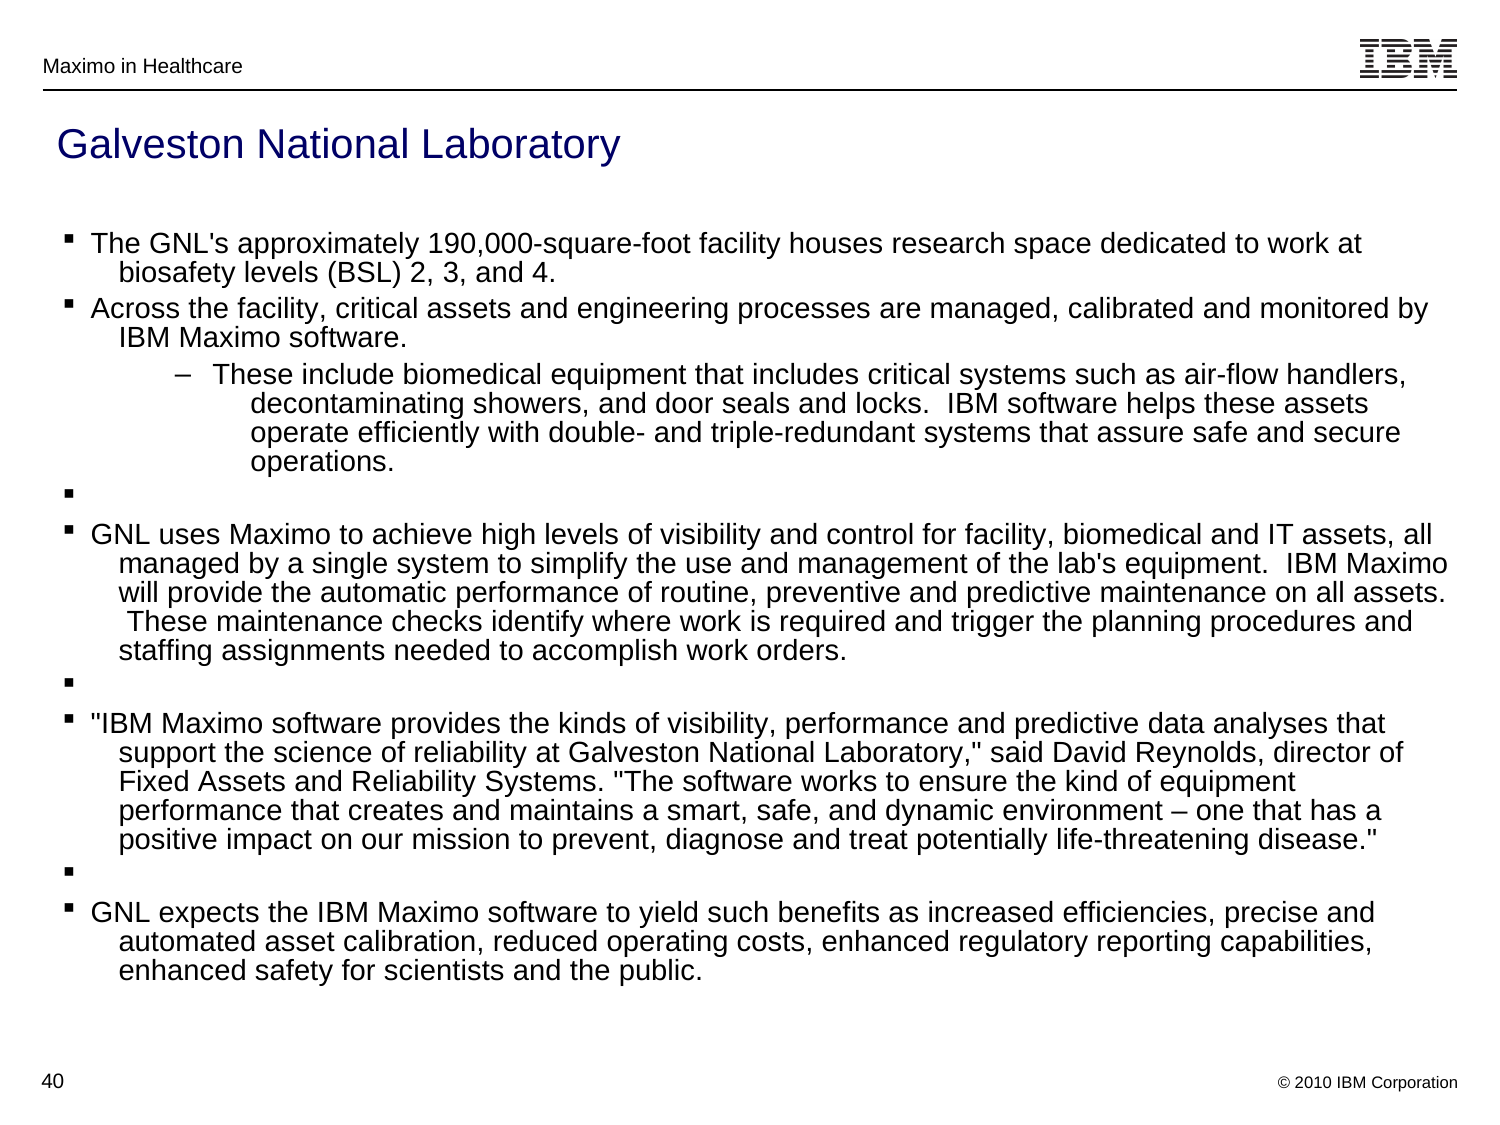

# Galveston National Laboratory
The GNL's approximately 190,000-square-foot facility houses research space dedicated to work at biosafety levels (BSL) 2, 3, and 4.
Across the facility, critical assets and engineering processes are managed, calibrated and monitored by IBM Maximo software.
These include biomedical equipment that includes critical systems such as air-flow handlers, decontaminating showers, and door seals and locks.  IBM software helps these assets operate efficiently with double- and triple-redundant systems that assure safe and secure operations.
GNL uses Maximo to achieve high levels of visibility and control for facility, biomedical and IT assets, all managed by a single system to simplify the use and management of the lab's equipment.  IBM Maximo will provide the automatic performance of routine, preventive and predictive maintenance on all assets.  These maintenance checks identify where work is required and trigger the planning procedures and staffing assignments needed to accomplish work orders.
"IBM Maximo software provides the kinds of visibility, performance and predictive data analyses that support the science of reliability at Galveston National Laboratory," said David Reynolds, director of Fixed Assets and Reliability Systems. "The software works to ensure the kind of equipment performance that creates and maintains a smart, safe, and dynamic environment – one that has a positive impact on our mission to prevent, diagnose and treat potentially life-threatening disease."
GNL expects the IBM Maximo software to yield such benefits as increased efficiencies, precise and automated asset calibration, reduced operating costs, enhanced regulatory reporting capabilities, enhanced safety for scientists and the public.